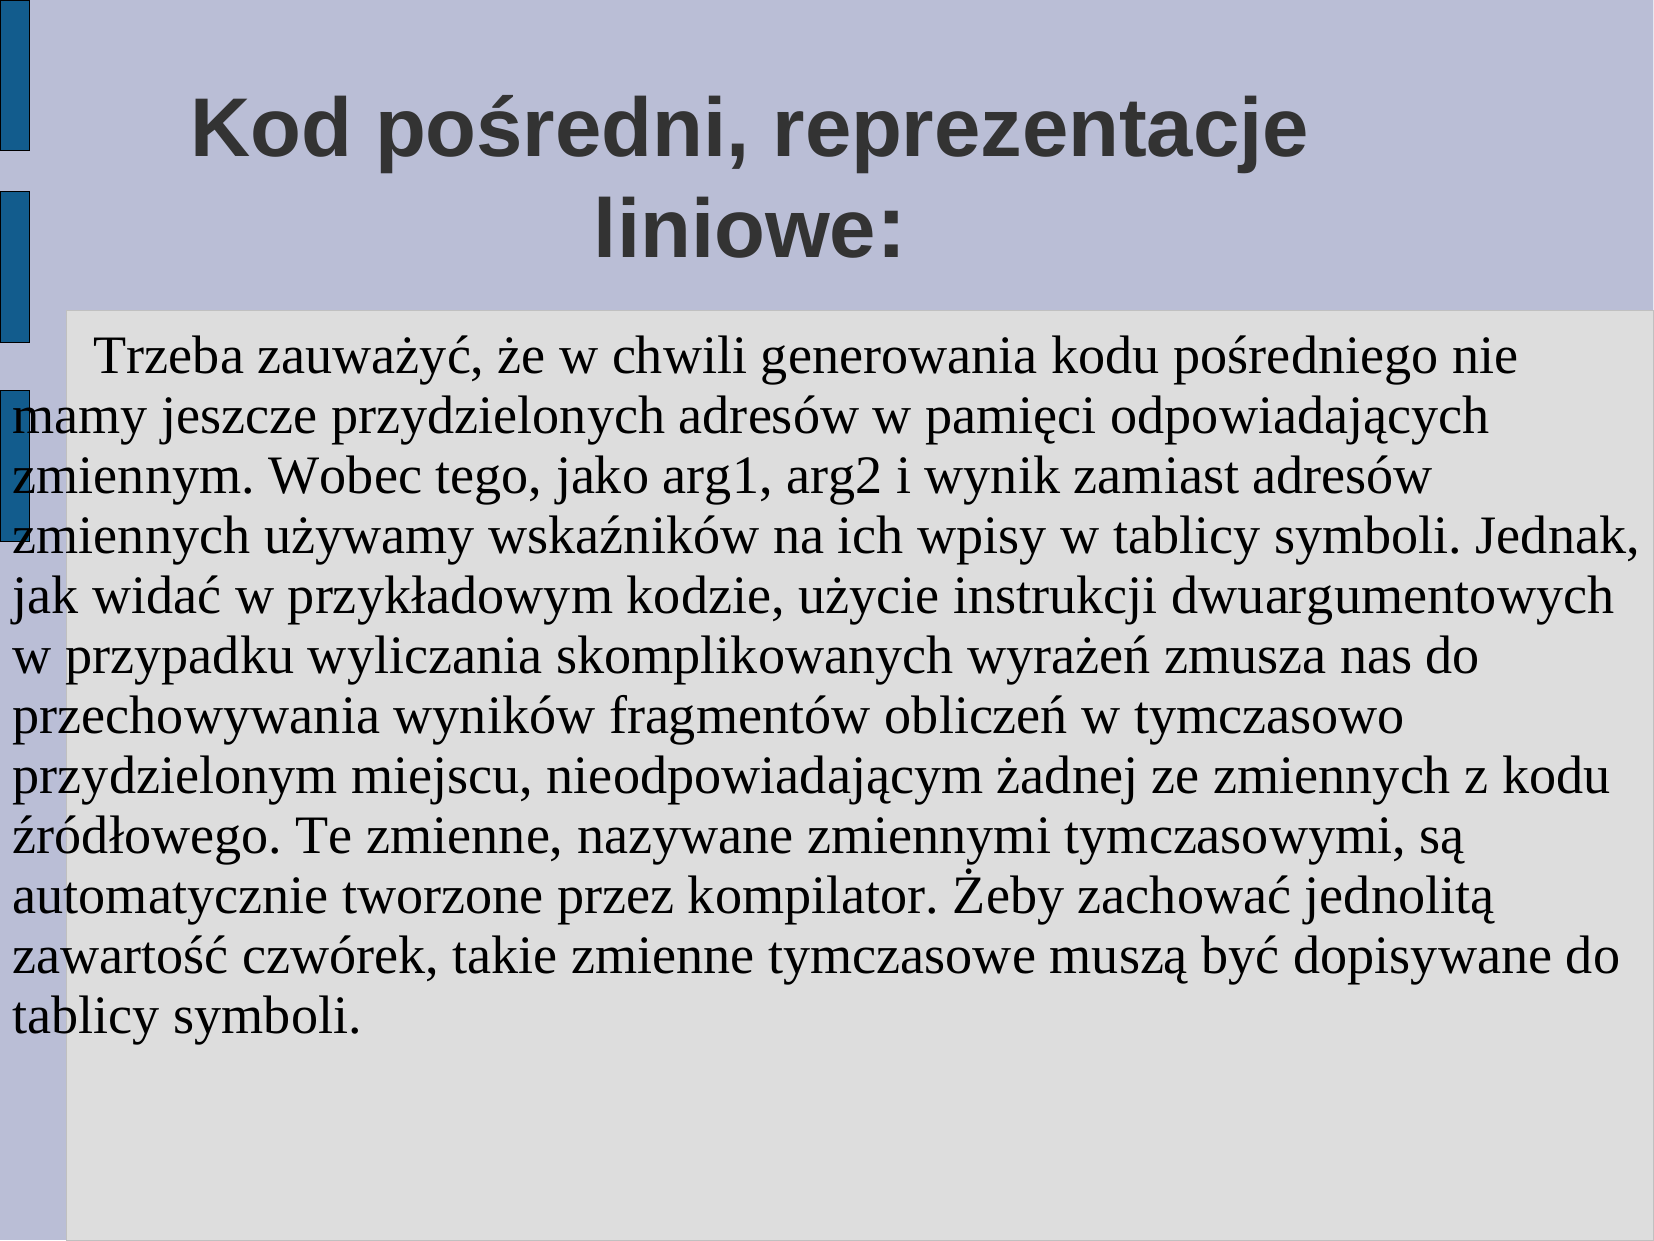

# Kod pośredni, reprezentacje liniowe:
 Trzeba zauważyć, że w chwili generowania kodu pośredniego nie mamy jeszcze przydzielonych adresów w pamięci odpowiadających zmiennym. Wobec tego, jako arg1, arg2 i wynik zamiast adresów zmiennych używamy wskaźników na ich wpisy w tablicy symboli. Jednak, jak widać w przykładowym kodzie, użycie instrukcji dwuargumentowych w przypadku wyliczania skomplikowanych wyrażeń zmusza nas do przechowywania wyników fragmentów obliczeń w tymczasowo przydzielonym miejscu, nieodpowiadającym żadnej ze zmiennych z kodu źródłowego. Te zmienne, nazywane zmiennymi tymczasowymi, są automatycznie tworzone przez kompilator. Żeby zachować jednolitą zawartość czwórek, takie zmienne tymczasowe muszą być dopisywane do tablicy symboli.